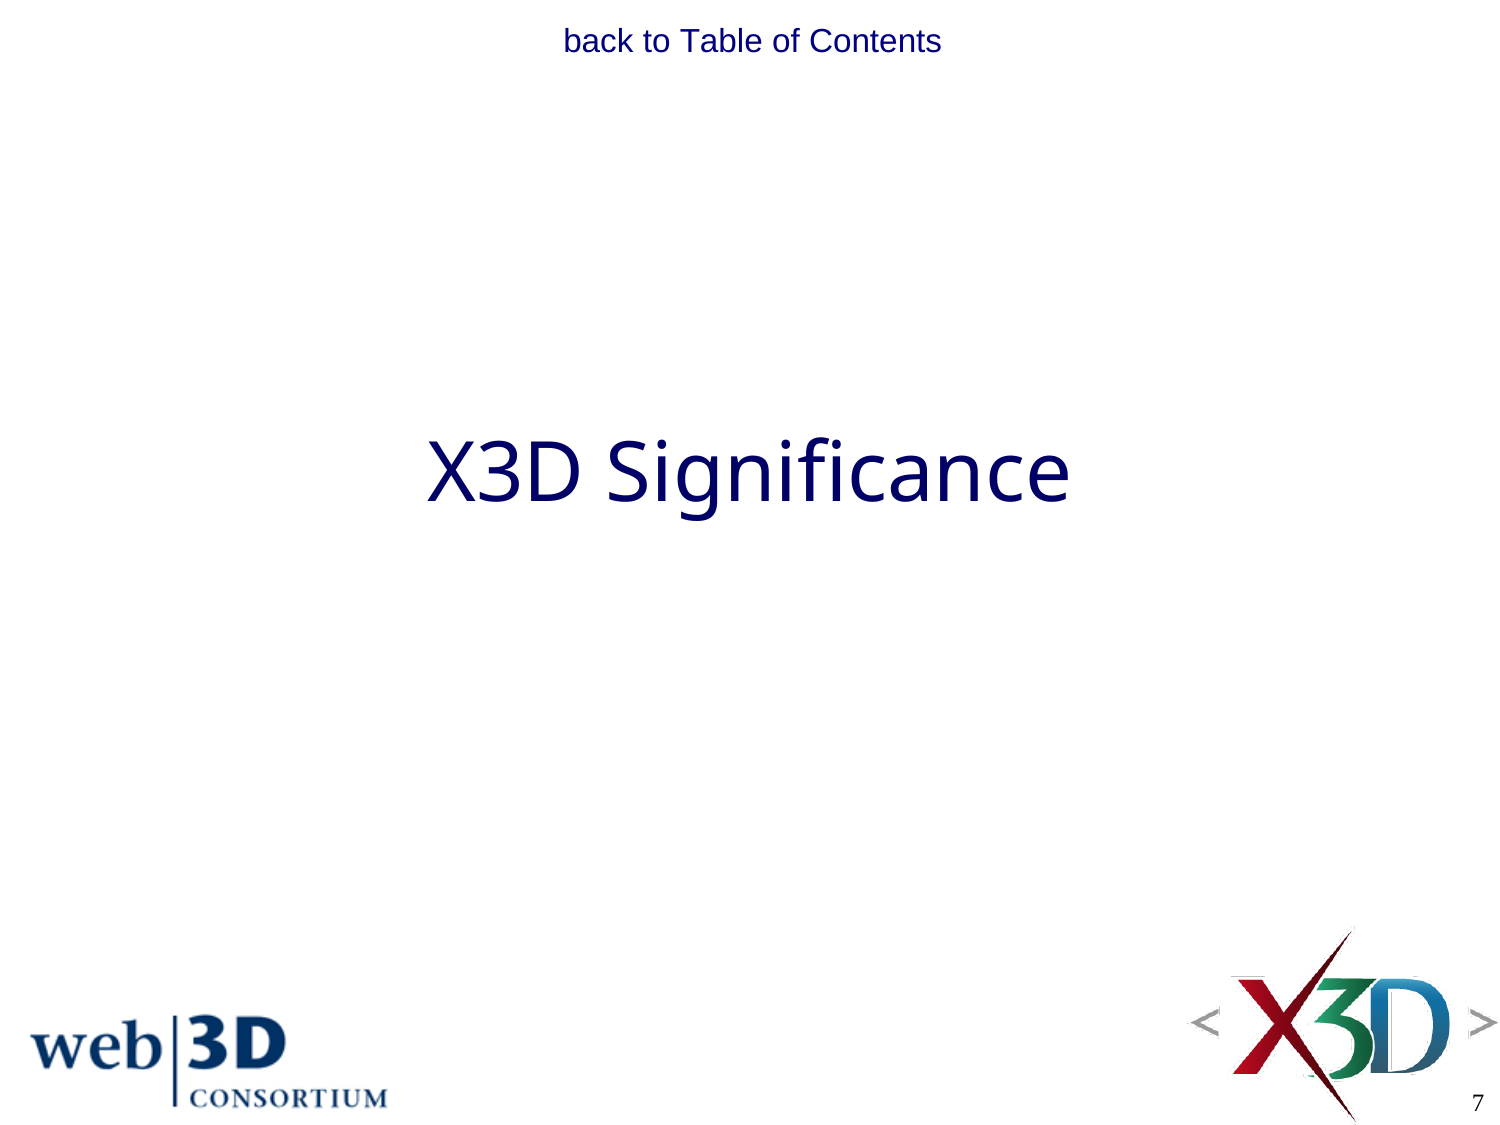

back to Table of Contents
# X3D Significance